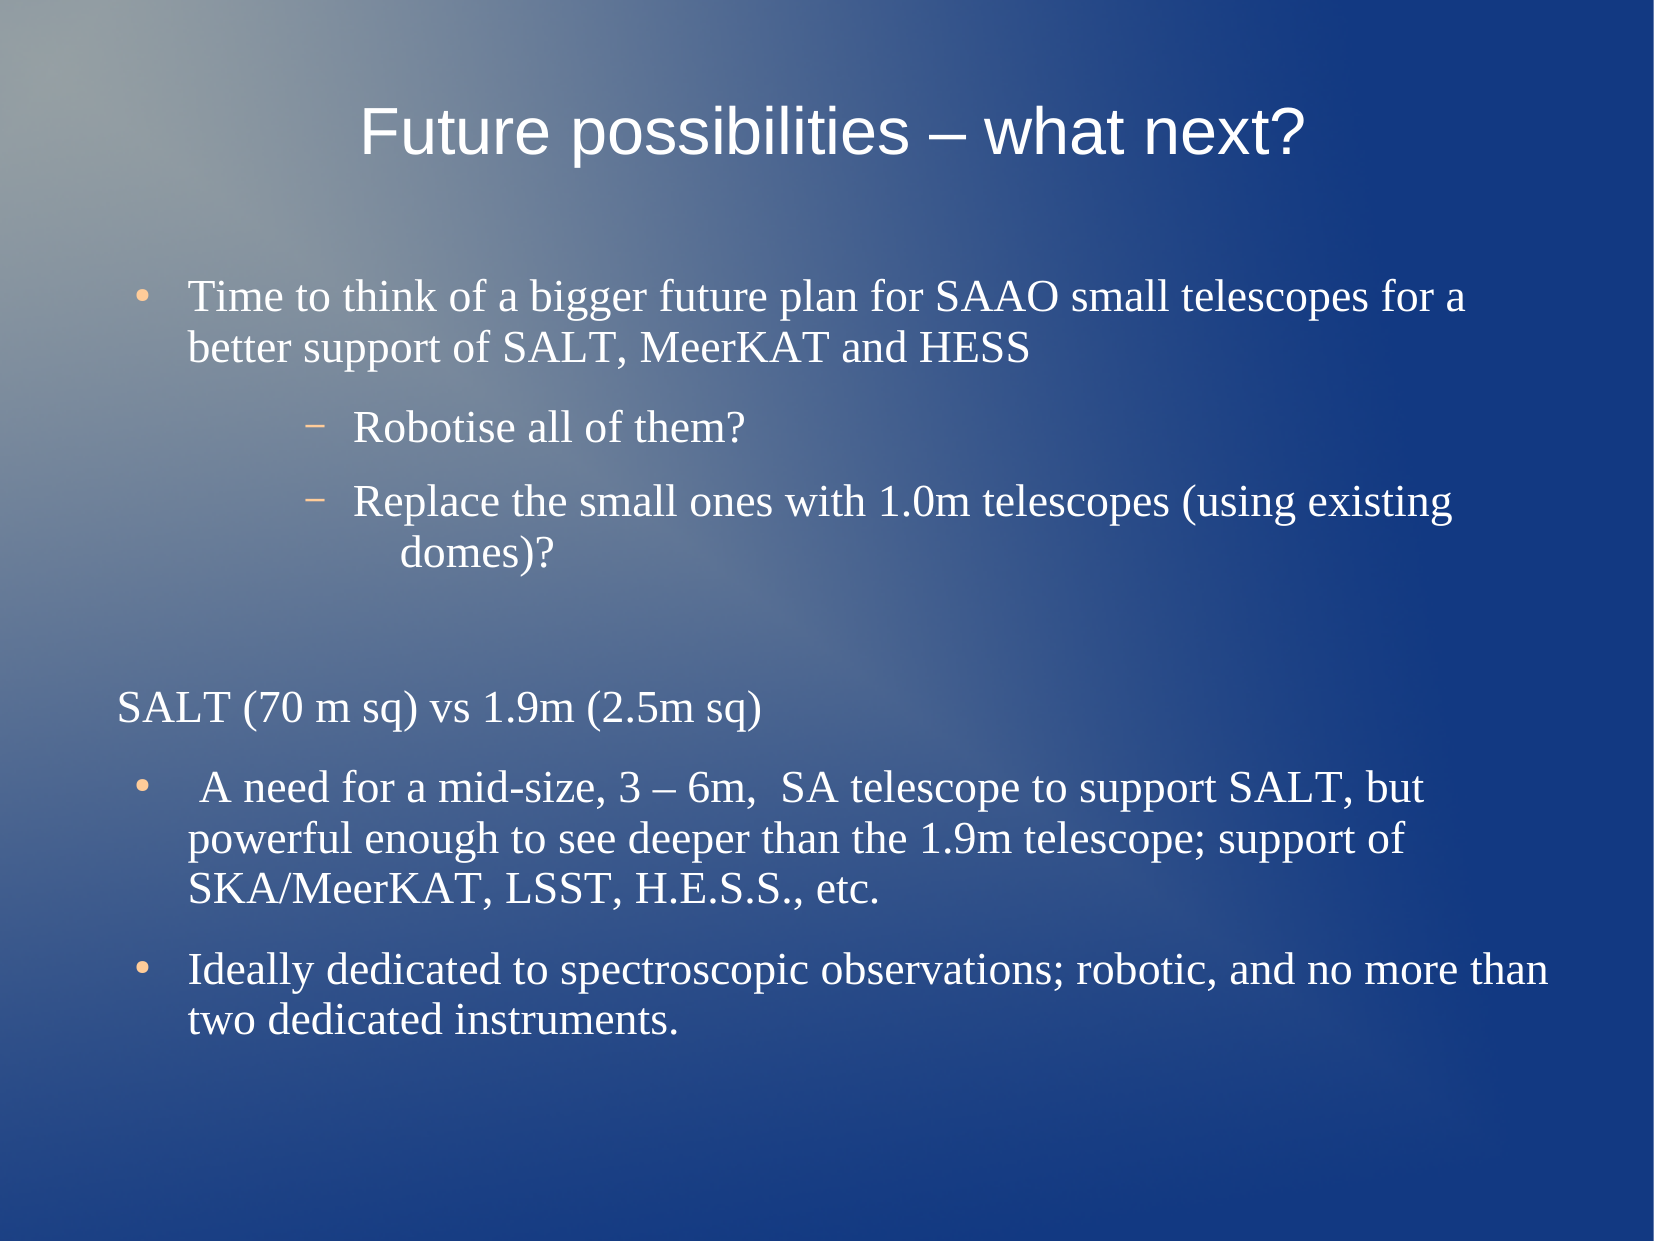

# Future possibilities – what next?
Time to think of a bigger future plan for SAAO small telescopes for a better support of SALT, MeerKAT and HESS
Robotise all of them?
Replace the small ones with 1.0m telescopes (using existing domes)?
SALT (70 m sq) vs 1.9m (2.5m sq)
 A need for a mid-size, 3 – 6m, SA telescope to support SALT, but powerful enough to see deeper than the 1.9m telescope; support of SKA/MeerKAT, LSST, H.E.S.S., etc.
Ideally dedicated to spectroscopic observations; robotic, and no more than two dedicated instruments.